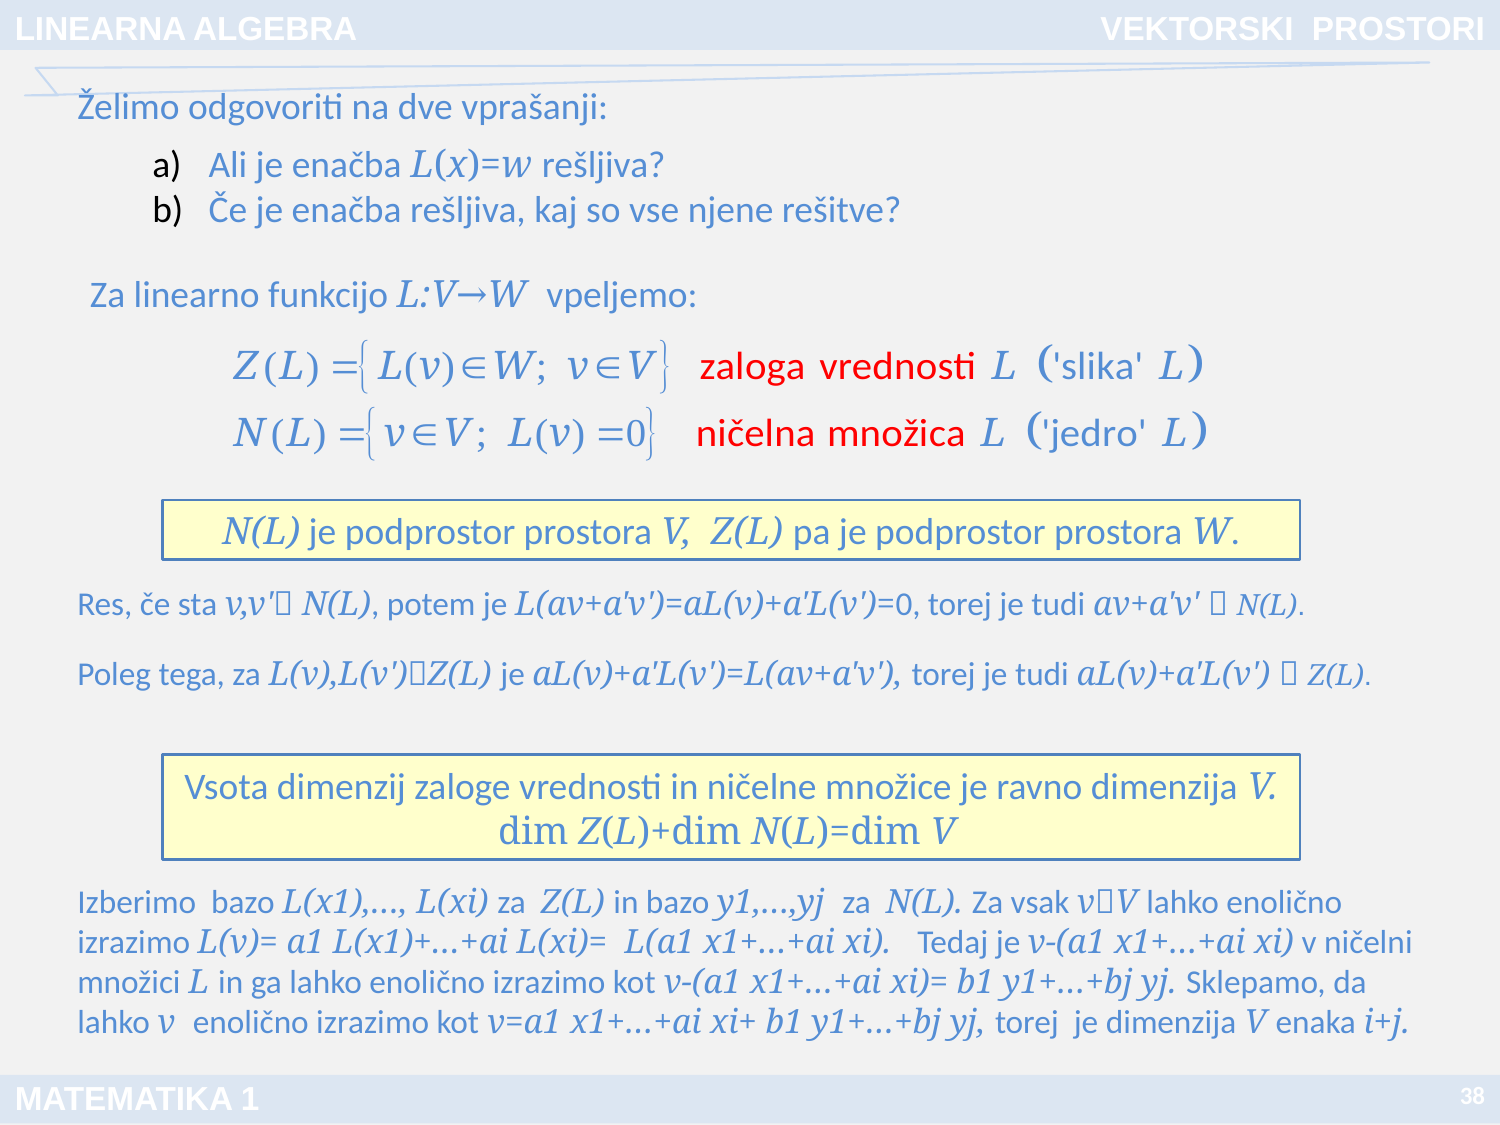

LINEARNA ALGEBRA
VEKTORSKI PROSTORI
Želimo odgovoriti na dve vprašanji:
Ali je enačba L(x)=w rešljiva?
Če je enačba rešljiva, kaj so vse njene rešitve?
Za linearno funkcijo L:V→W vpeljemo:
N(L) je podprostor prostora V, Z(L) pa je podprostor prostora W.
Res, če sta v,v' N(L), potem je L(av+a'v')=aL(v)+a'L(v')=0, torej je tudi av+a'v'  N(L).
Poleg tega, za L(v),L(v')Z(L) je aL(v)+a'L(v')=L(av+a'v'), torej je tudi aL(v)+a'L(v')  Z(L).
Vsota dimenzij zaloge vrednosti in ničelne množice je ravno dimenzija V.
dim Z(L)+dim N(L)=dim V
Izberimo bazo L(x1),…, L(xi) za Z(L) in bazo y1,…,yj za N(L). Za vsak vV lahko enolično izrazimo L(v)= a1 L(x1)+…+ai L(xi)= L(a1 x1+…+ai xi). Tedaj je v-(a1 x1+…+ai xi) v ničelni množici L in ga lahko enolično izrazimo kot v-(a1 x1+…+ai xi)= b1 y1+…+bj yj. Sklepamo, da lahko v enolično izrazimo kot v=a1 x1+…+ai xi+ b1 y1+…+bj yj, torej je dimenzija V enaka i+j.
MATEMATIKA 1